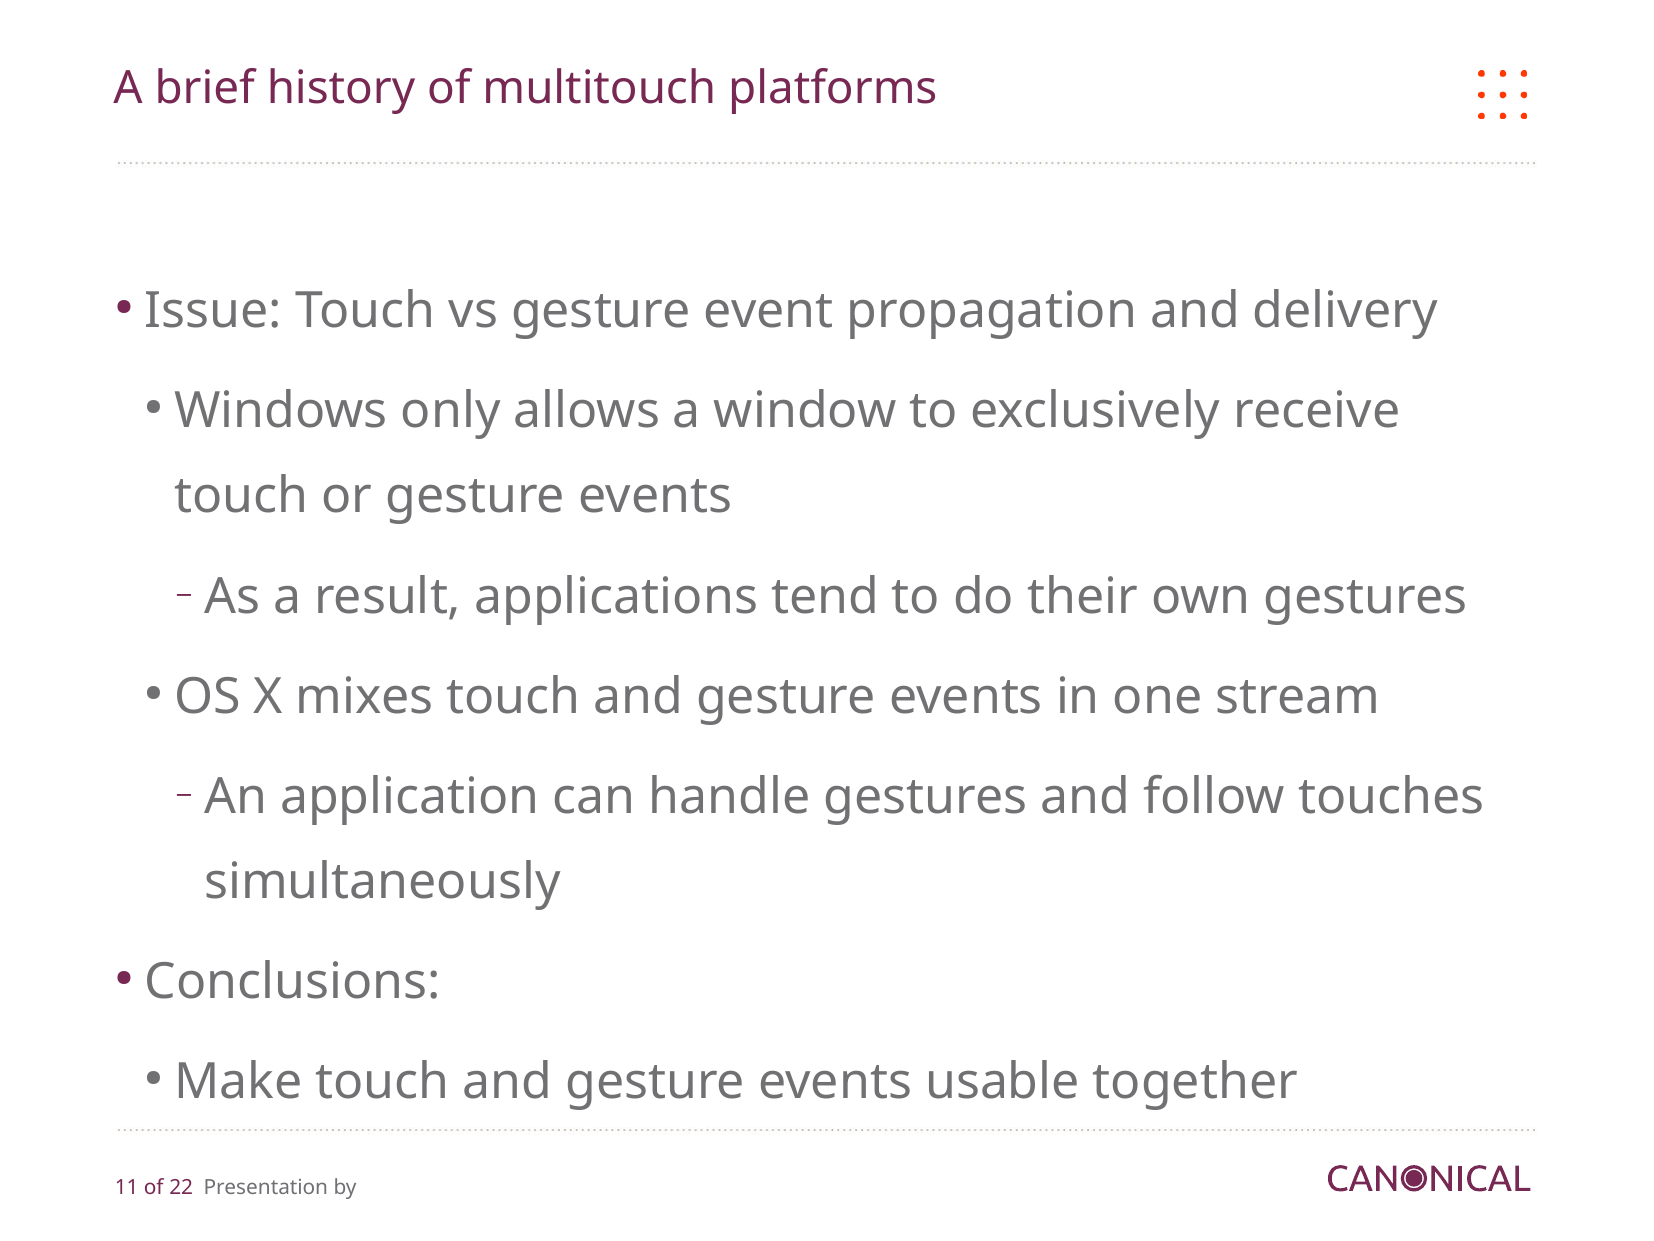

# A brief history of multitouch platforms
Issue: Touch vs gesture event propagation and delivery
Windows only allows a window to exclusively receive touch or gesture events
As a result, applications tend to do their own gestures
OS X mixes touch and gesture events in one stream
An application can handle gestures and follow touches simultaneously
Conclusions:
Make touch and gesture events usable together